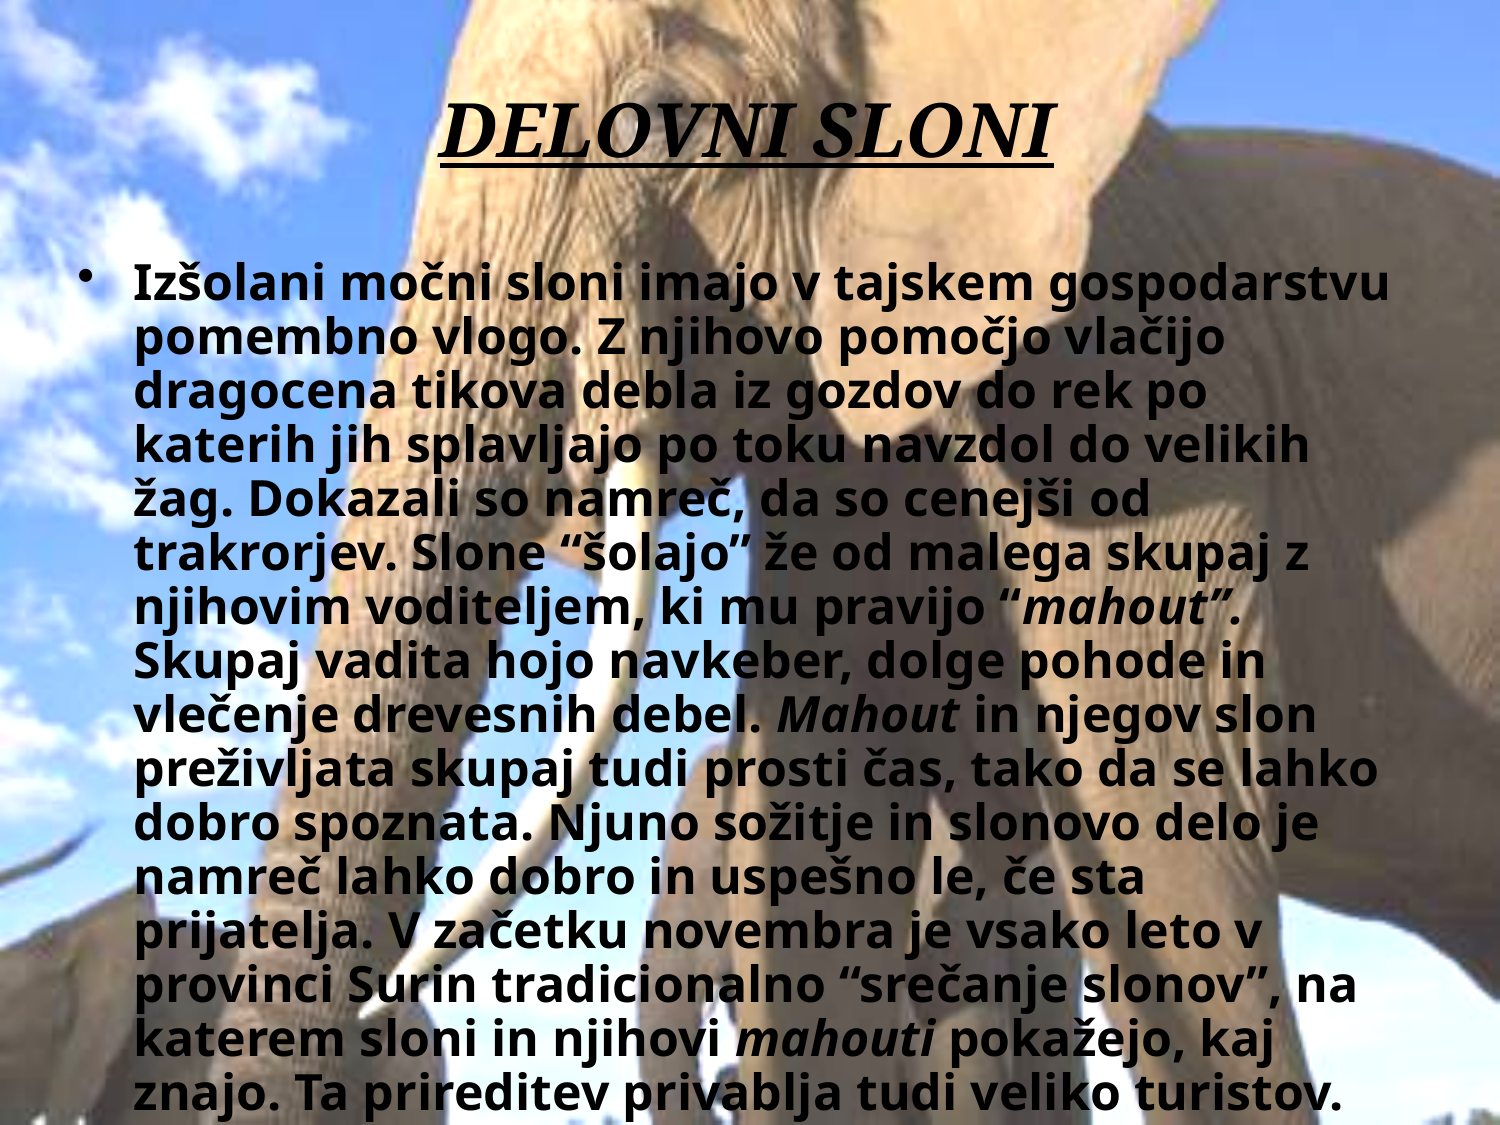

DELOVNI SLONI
Izšolani močni sloni imajo v tajskem gospodarstvu pomembno vlogo. Z njihovo pomočjo vlačijo dragocena tikova debla iz gozdov do rek po katerih jih splavljajo po toku navzdol do velikih žag. Dokazali so namreč, da so cenejši od trakrorjev. Slone “šolajo” že od malega skupaj z njihovim voditeljem, ki mu pravijo “mahout”. Skupaj vadita hojo navkeber, dolge pohode in vlečenje drevesnih debel. Mahout in njegov slon preživljata skupaj tudi prosti čas, tako da se lahko dobro spoznata. Njuno sožitje in slonovo delo je namreč lahko dobro in uspešno le, če sta prijatelja. V začetku novembra je vsako leto v provinci Surin tradicionalno “srečanje slonov”, na katerem sloni in njihovi mahouti pokažejo, kaj znajo. Ta prireditev privablja tudi veliko turistov.
#